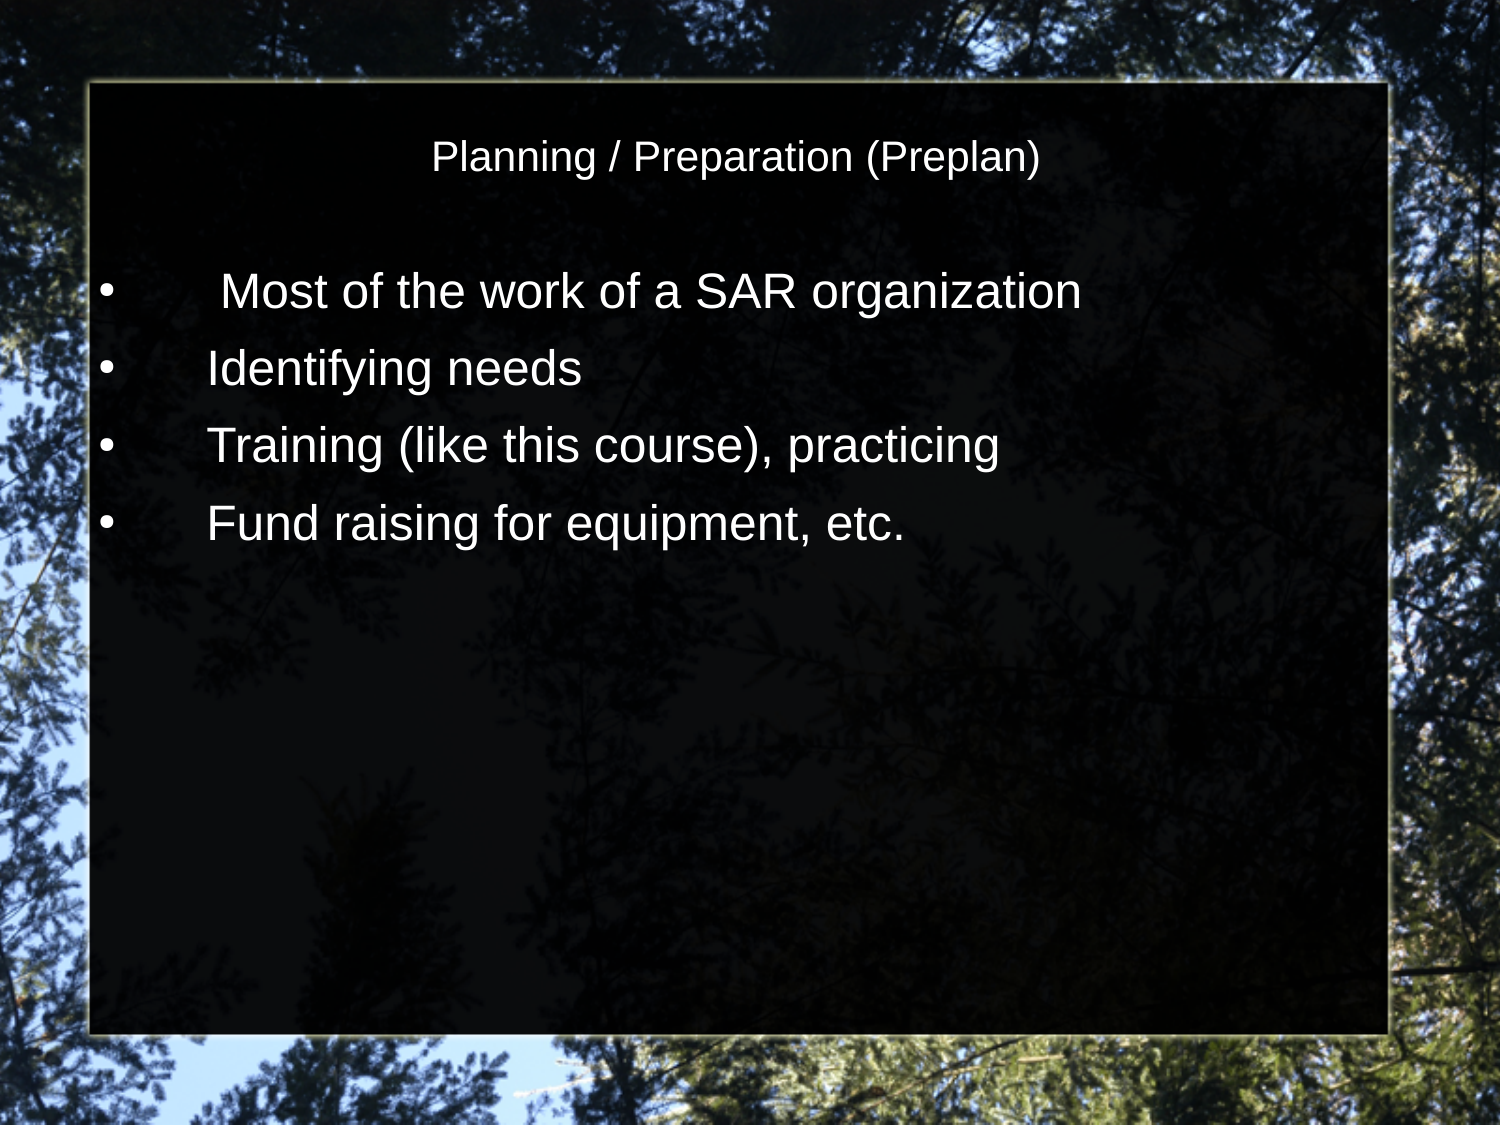

# Planning / Preparation (Preplan)
 Most of the work of a SAR organization
 Identifying needs
 Training (like this course), practicing
 Fund raising for equipment, etc.